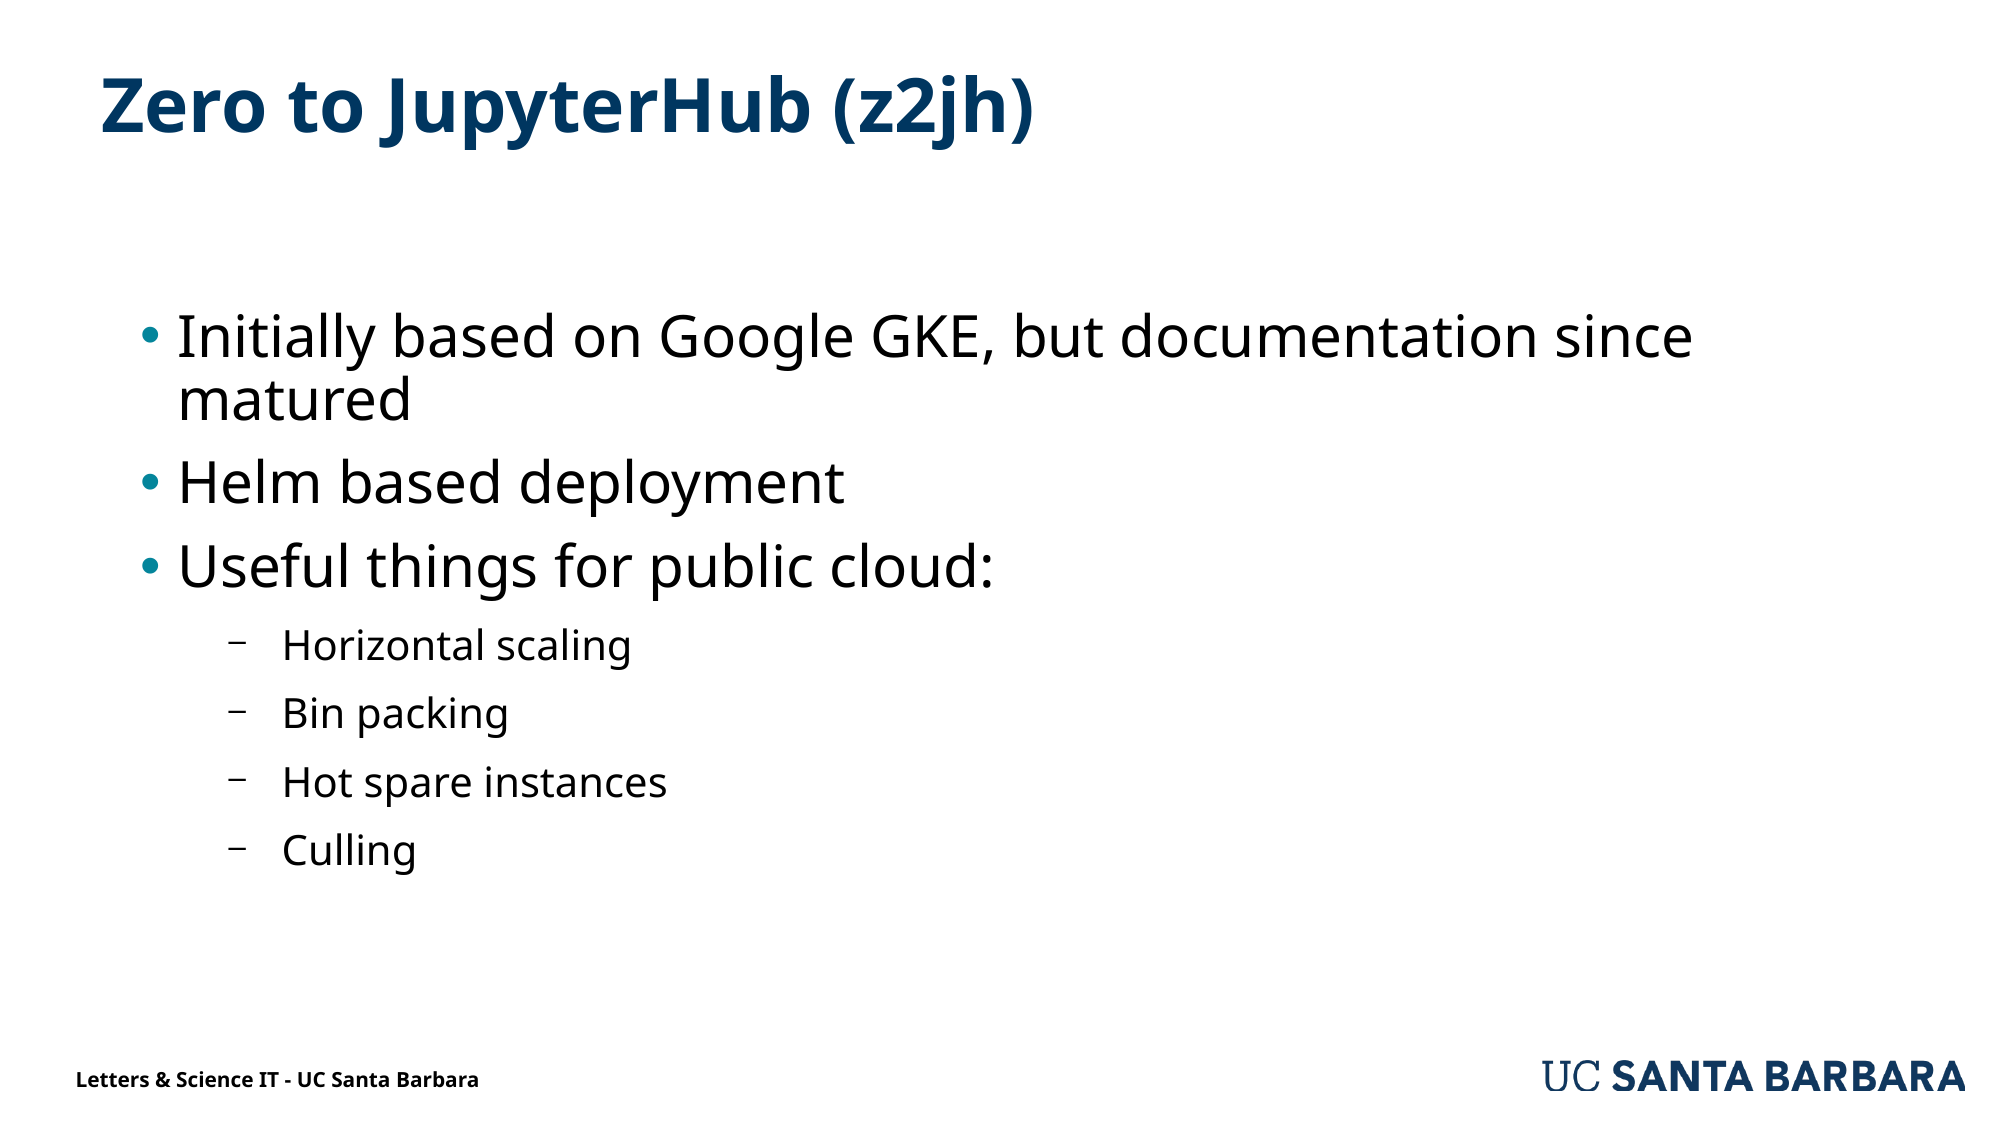

# Zero to JupyterHub (z2jh)
Initially based on Google GKE, but documentation since matured
Helm based deployment
Useful things for public cloud:
Horizontal scaling
Bin packing
Hot spare instances
Culling